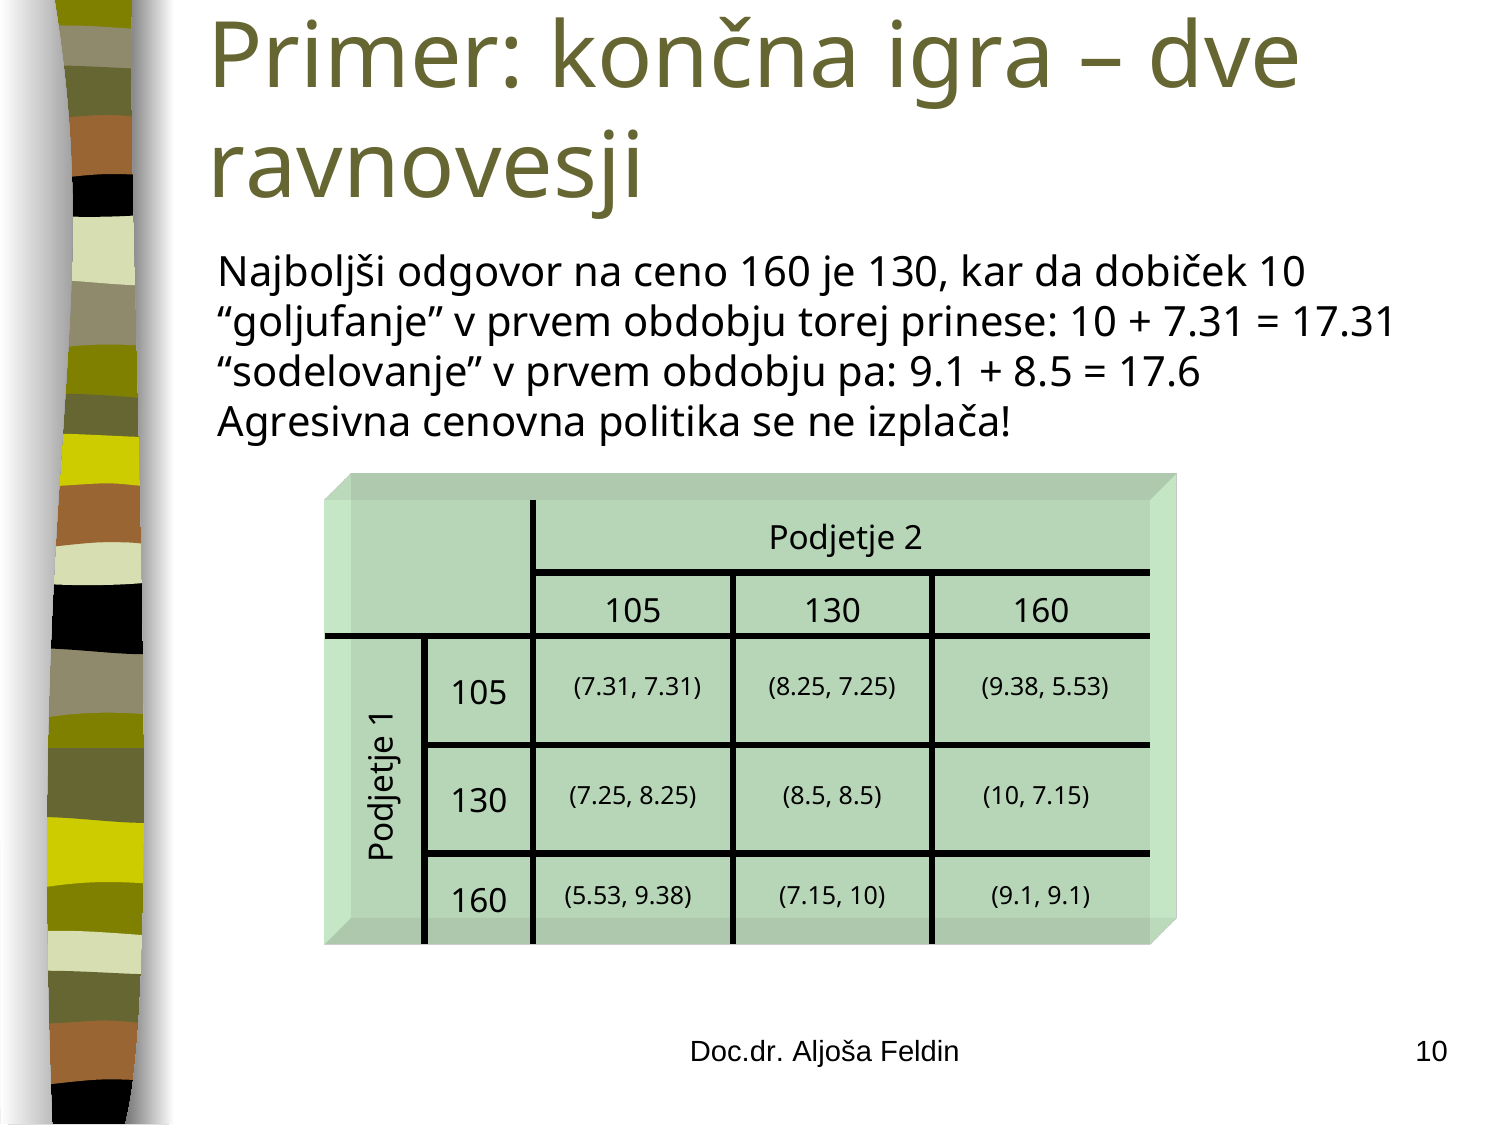

# Primer: končna igra – dve ravnovesji
Najboljši odgovor na ceno 160 je 130, kar da dobiček 10
“goljufanje” v prvem obdobju torej prinese: 10 + 7.31 = 17.31
“sodelovanje” v prvem obdobju pa: 9.1 + 8.5 = 17.6
Agresivna cenovna politika se ne izplača!
Podjetje 2
105
130
160
105
(7.31, 7.31)
(8.25, 7.25)
(9.38, 5.53)
Podjetje 1
130
(7.25, 8.25)
(8.5, 8.5)
(10, 7.15)
160
(7.15, 10)
(9.1, 9.1)
(5.53, 9.38)
Doc.dr. Aljoša Feldin